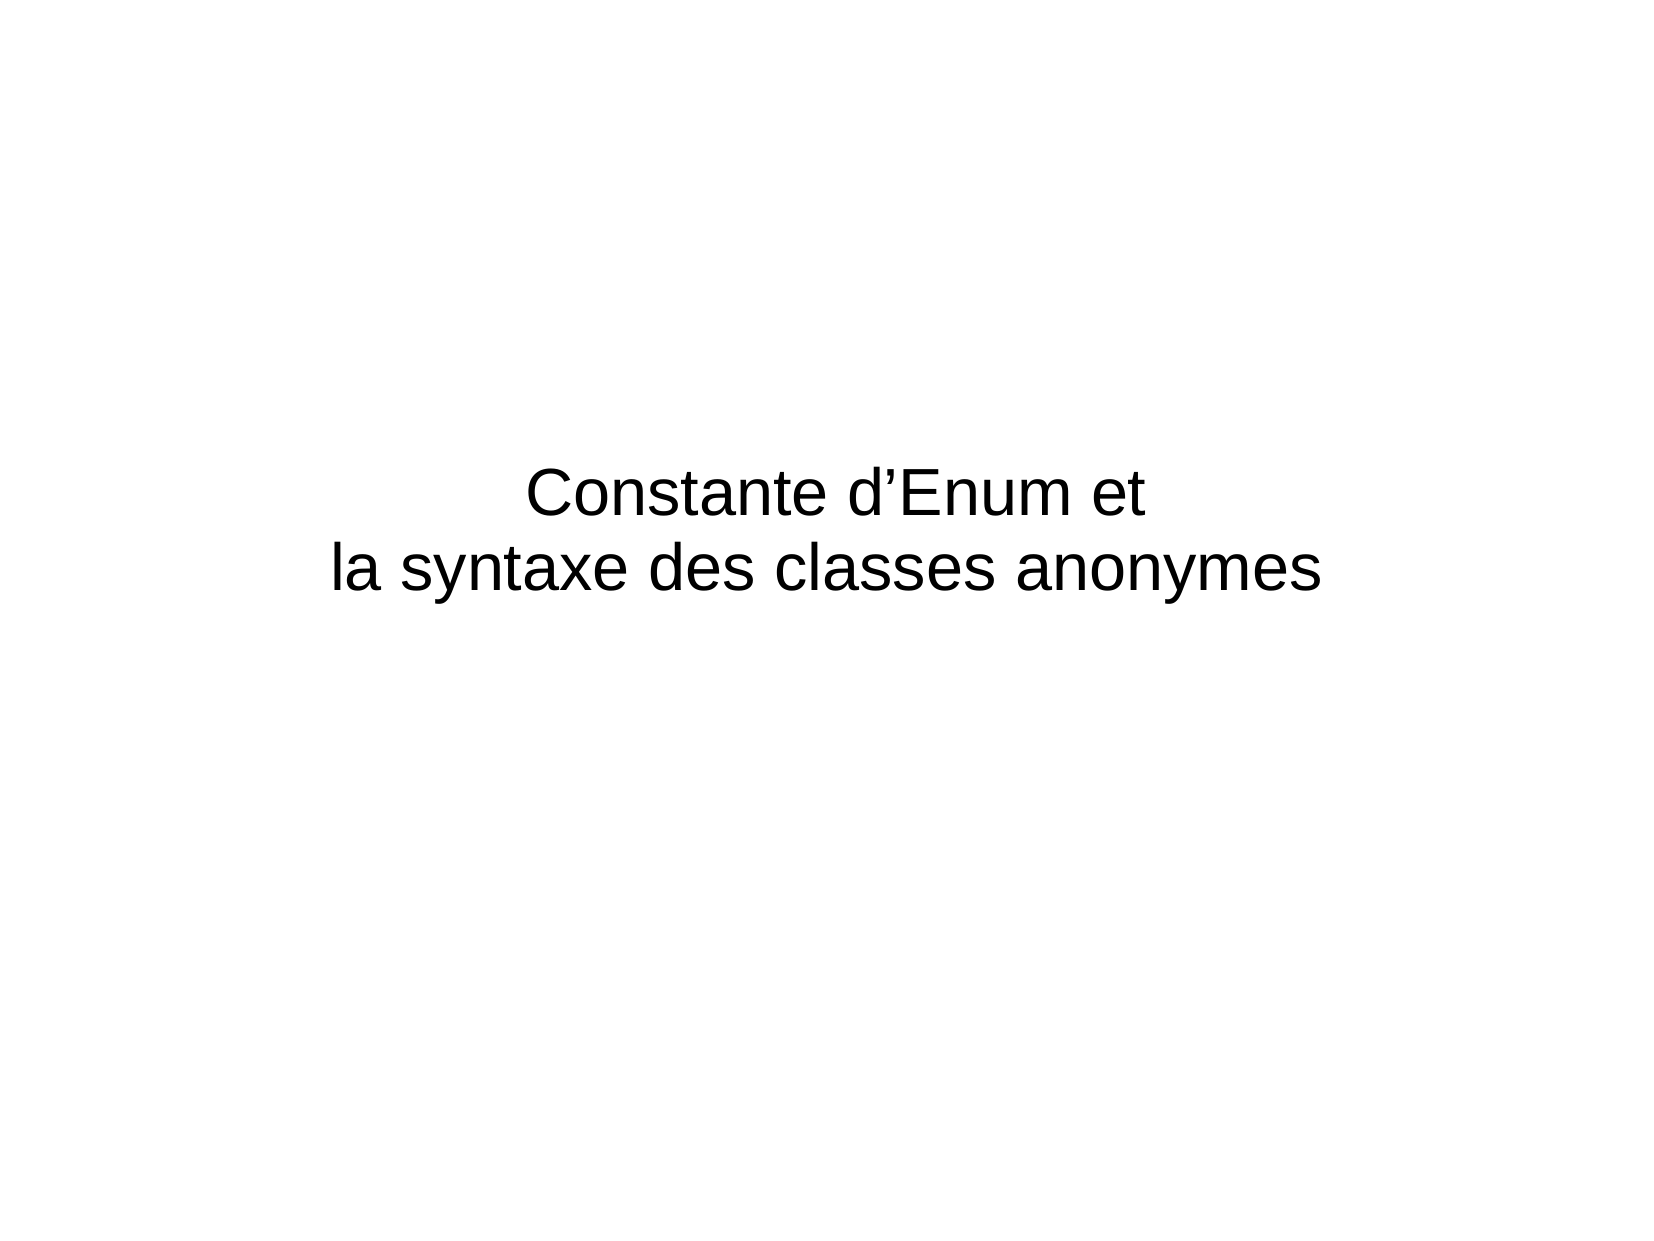

# Constante d’Enum et la syntaxe des classes anonymes